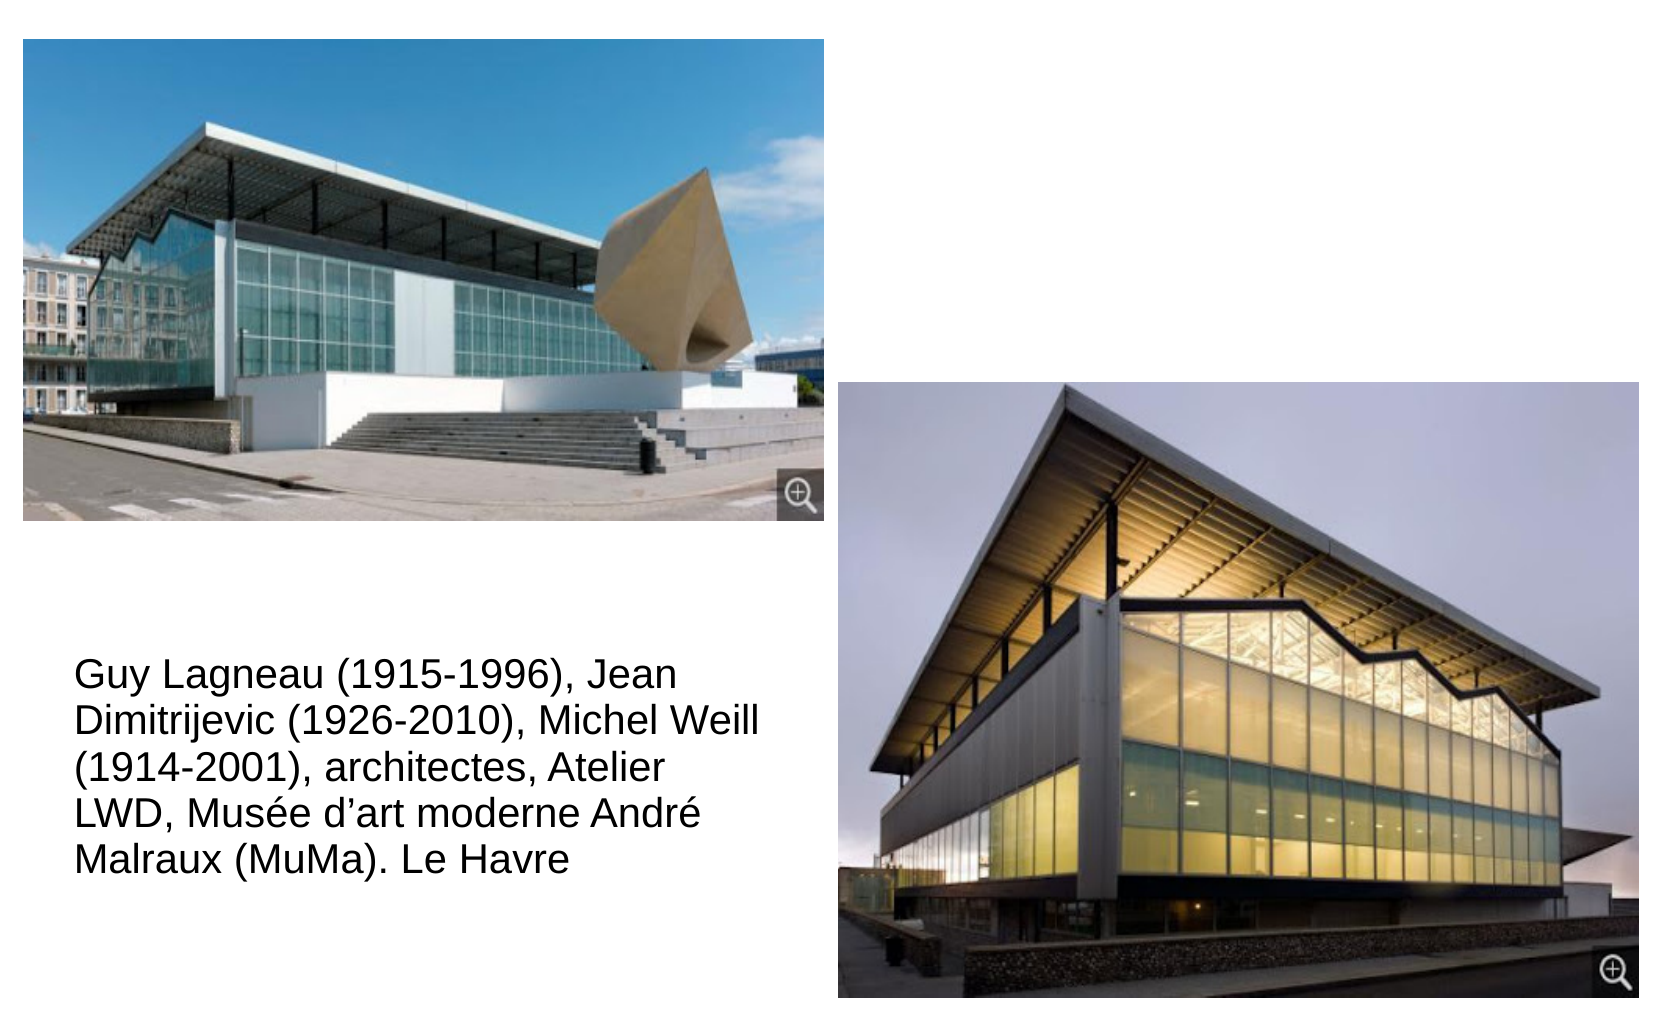

Guy Lagneau (1915-1996), Jean Dimitrijevic (1926-2010), Michel Weill (1914-2001), architectes, Atelier LWD, Musée d’art moderne André Malraux (MuMa). Le Havre